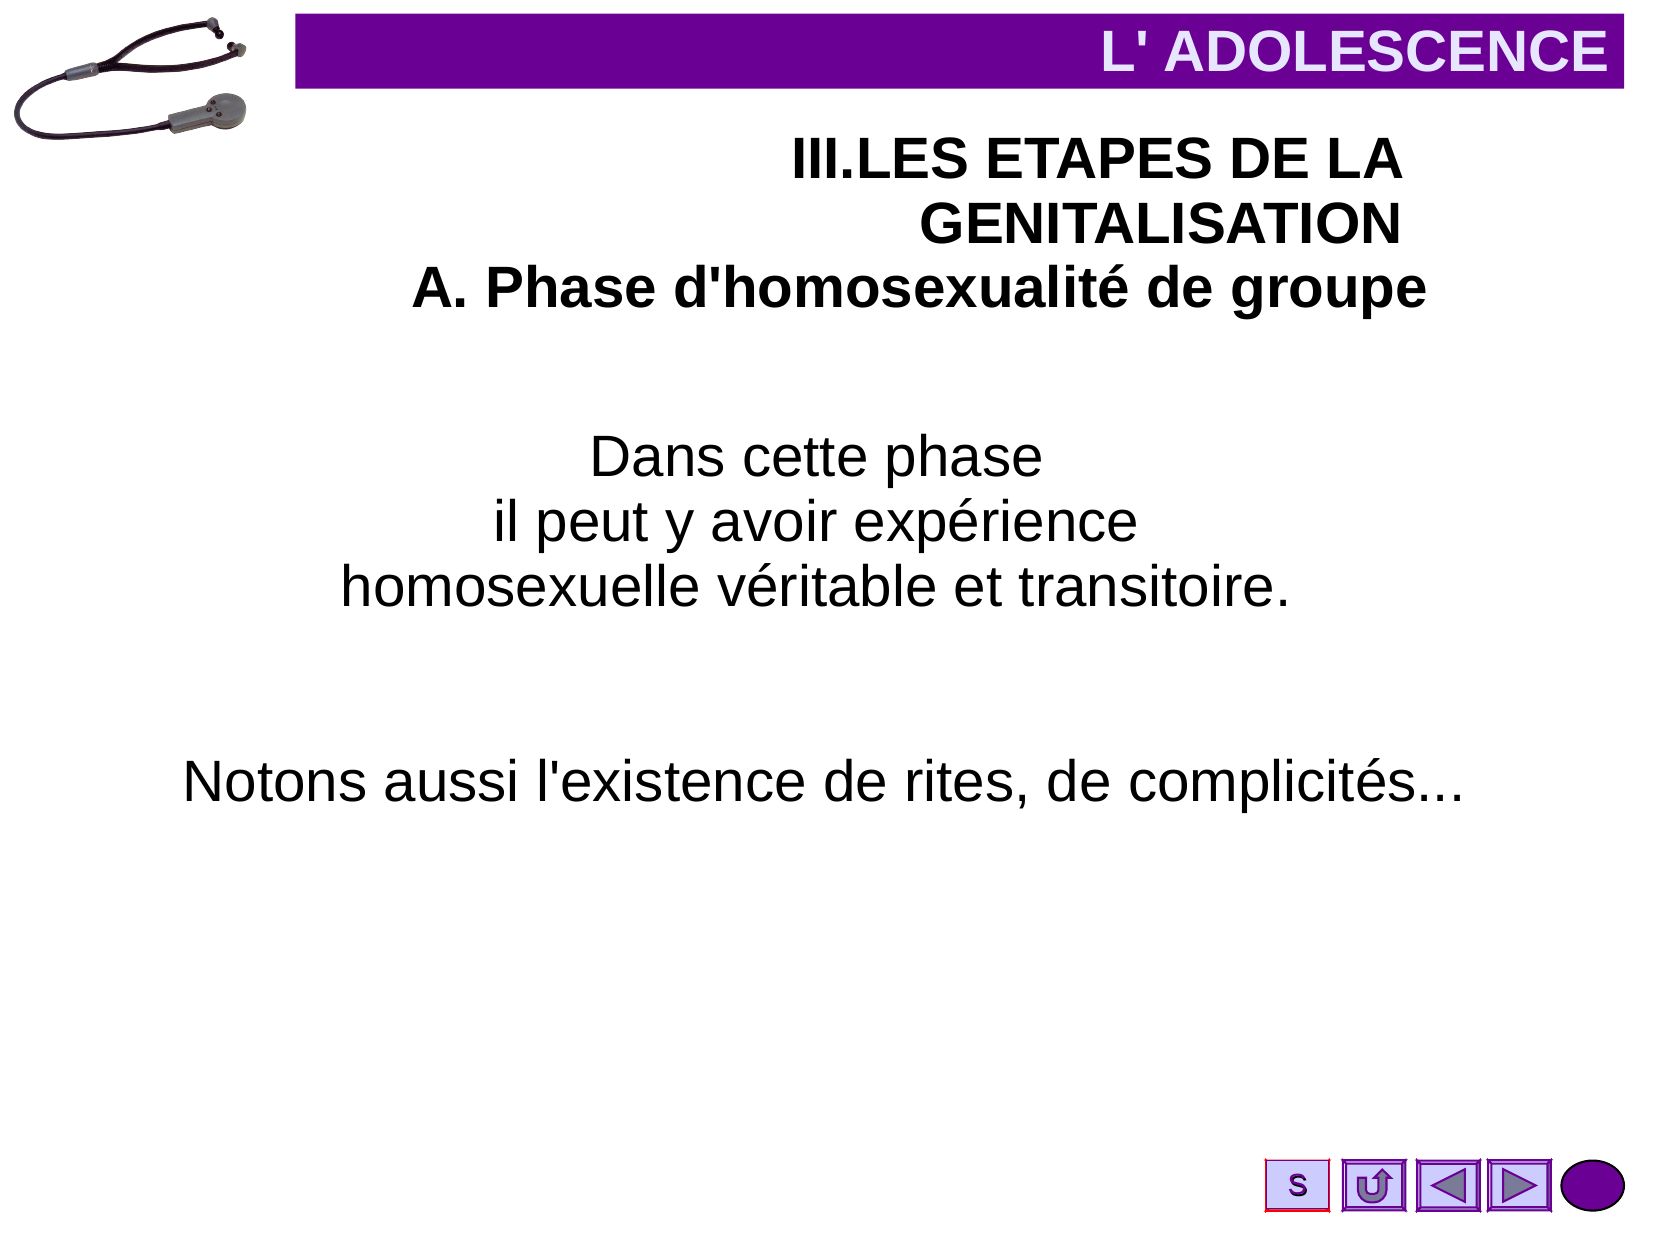

L' ADOLESCENCE
III.LES ETAPES DE LA GENITALISATION
A. Phase d'homosexualité de groupe
Dans cette phase
il peut y avoir expérience
homosexuelle véritable et transitoire.
Notons aussi l'existence de rites, de complicités...